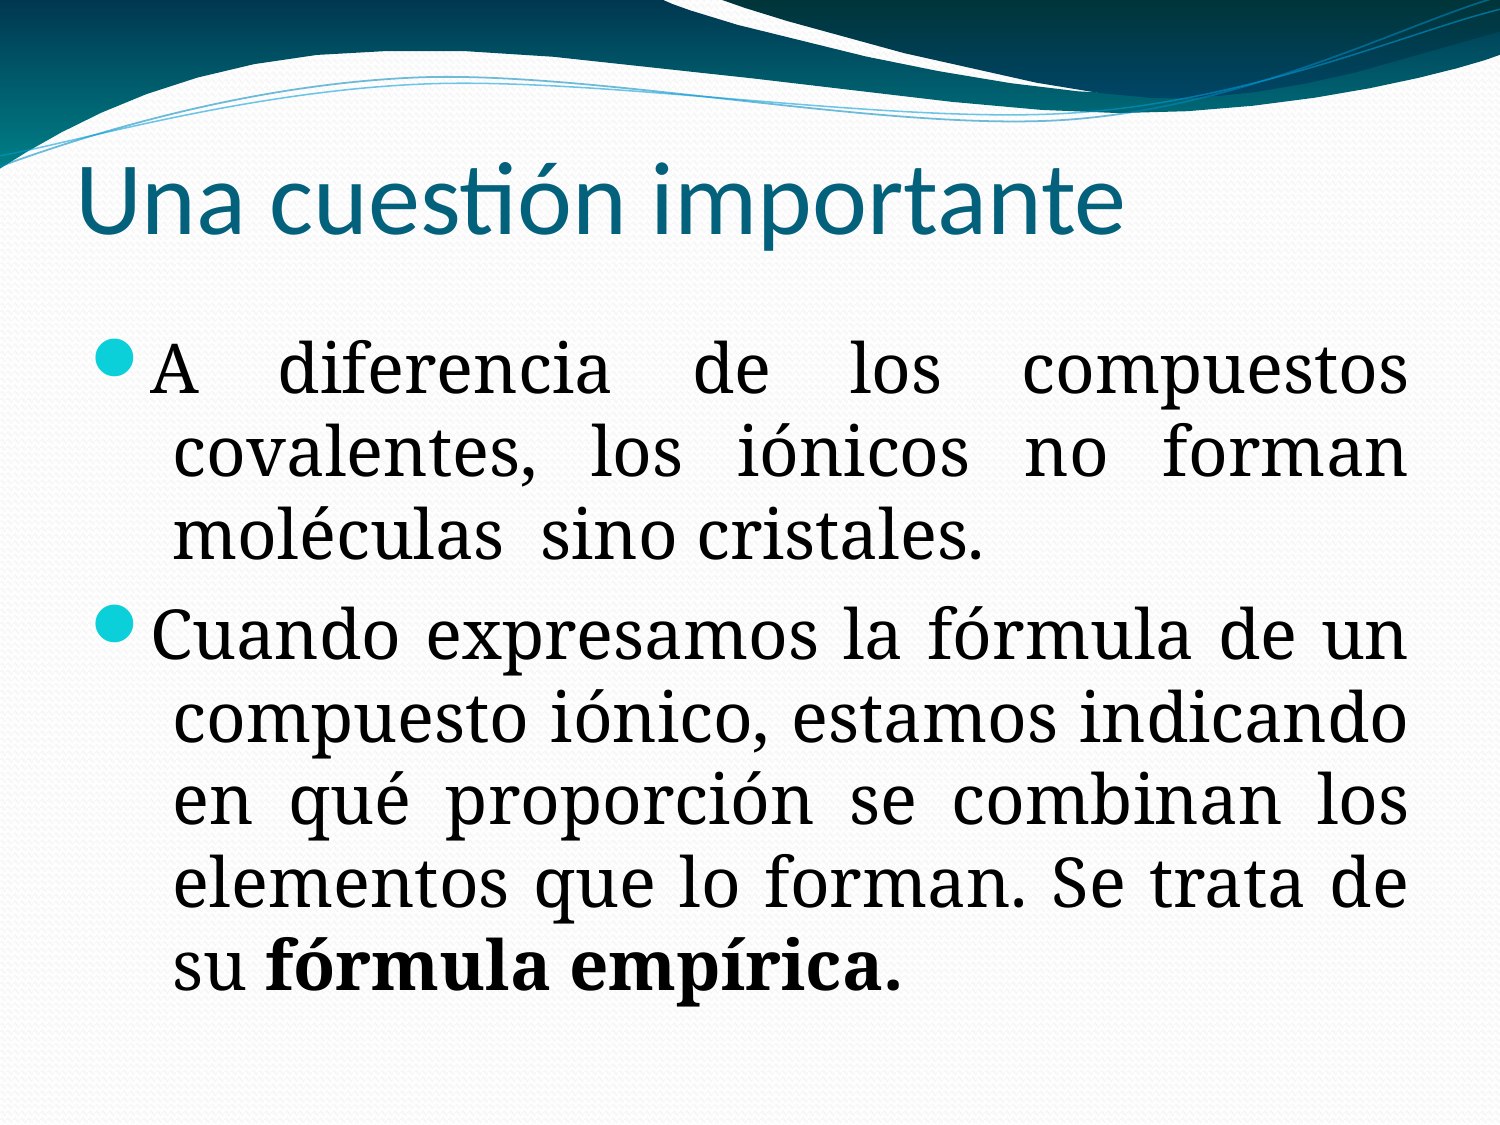

# Una cuestión importante
A diferencia de los compuestos covalentes, los iónicos no forman moléculas sino cristales.
Cuando expresamos la fórmula de un compuesto iónico, estamos indicando en qué proporción se combinan los elementos que lo forman. Se trata de su fórmula empírica.